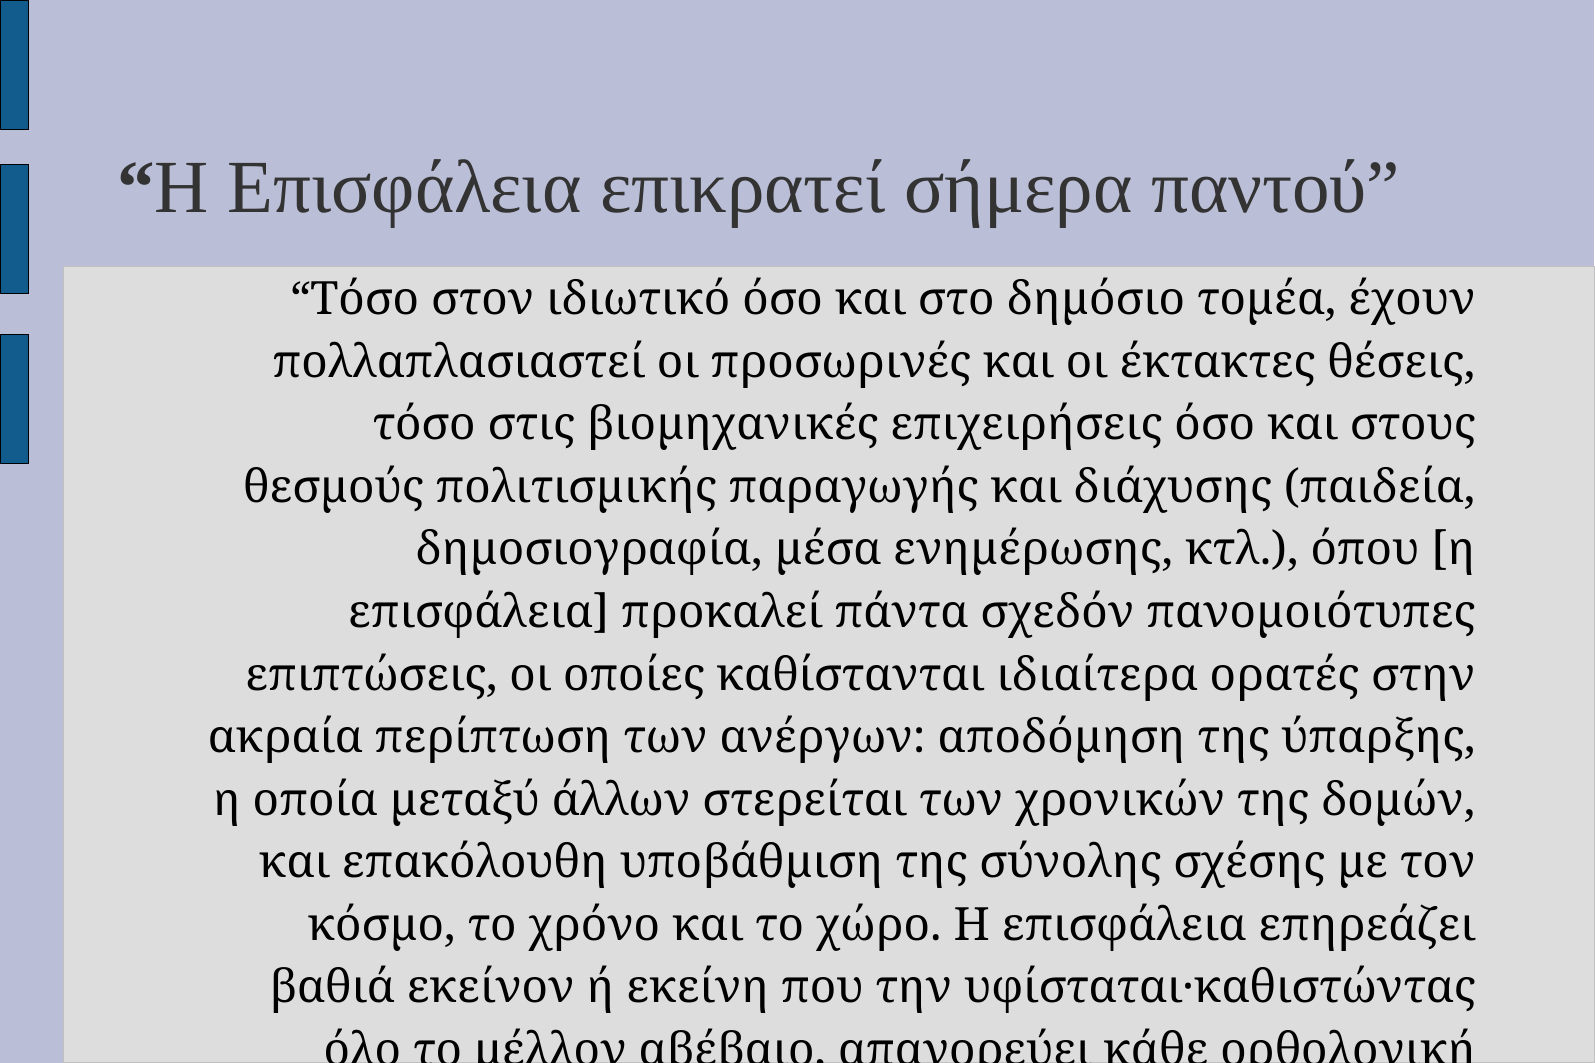

# “H Eπισφάλεια επικρατεί σήμερα παντού”
“Τόσο στον ιδιωτικό όσο και στο δημόσιο τομέα, έχουν πολλαπλασιαστεί οι προσωρινές και οι έκτακτες θέσεις, τόσο στις βιομηχανικές επιχειρήσεις όσο και στους θεσμούς πολιτισμικής παραγωγής και διάχυσης (παιδεία, δημοσιογραφία, μέσα ενημέρωσης, κτλ.), όπου [η επισφάλεια] προκαλεί πάντα σχεδόν πανομοιότυπες επιπτώσεις, οι οποίες καθίστανται ιδιαίτερα ορατές στην ακραία περίπτωση των ανέργων: αποδόμηση της ύπαρξης, η οποία μεταξύ άλλων στερείται των χρονικών της δομών, και επακόλουθη υποβάθμιση της σύνολης σχέσης με τον κόσμο, το χρόνο και το χώρο. Η επισφάλεια επηρεάζει βαθιά εκείνον ή εκείνη που την υφίσταται·καθιστώντας όλο το μέλλον αβέβαιο, απαγορεύει κάθε ορθολογική προεξόφληση και, ειδικά, αυτό το ελάχιστο πίστης και ελπίδας στο μέλλον που πρέπει να έχει κανείς για να εξεγείρεται, κυρίως συλλογικά, ενάντια στο παρόν, ειδικά όταν αυτό είναι το πλέον ανυπόφορο”
Pierre Bourdieu (1998: 112).